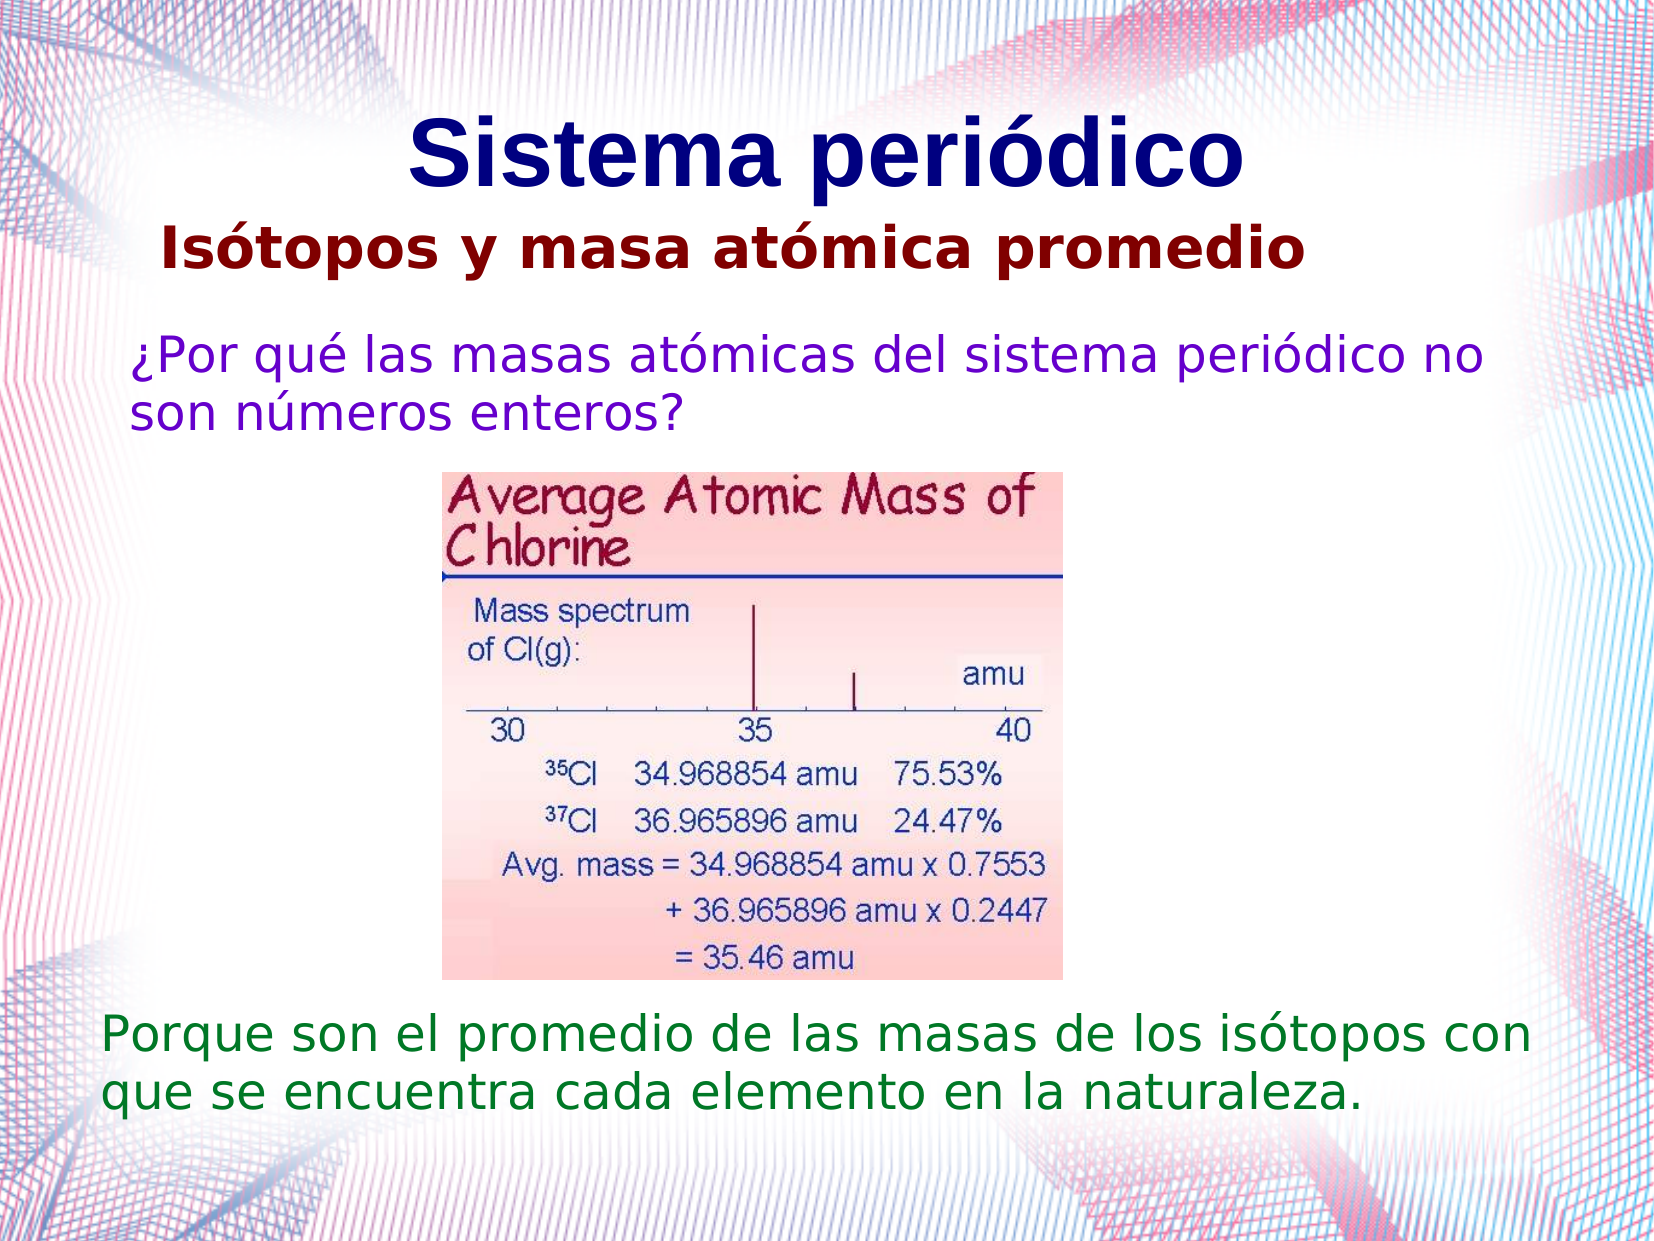

# Sistema periódico
Isótopos y masa atómica promedio
¿Por qué las masas atómicas del sistema periódico no son números enteros?
Porque son el promedio de las masas de los isótopos con que se encuentra cada elemento en la naturaleza.